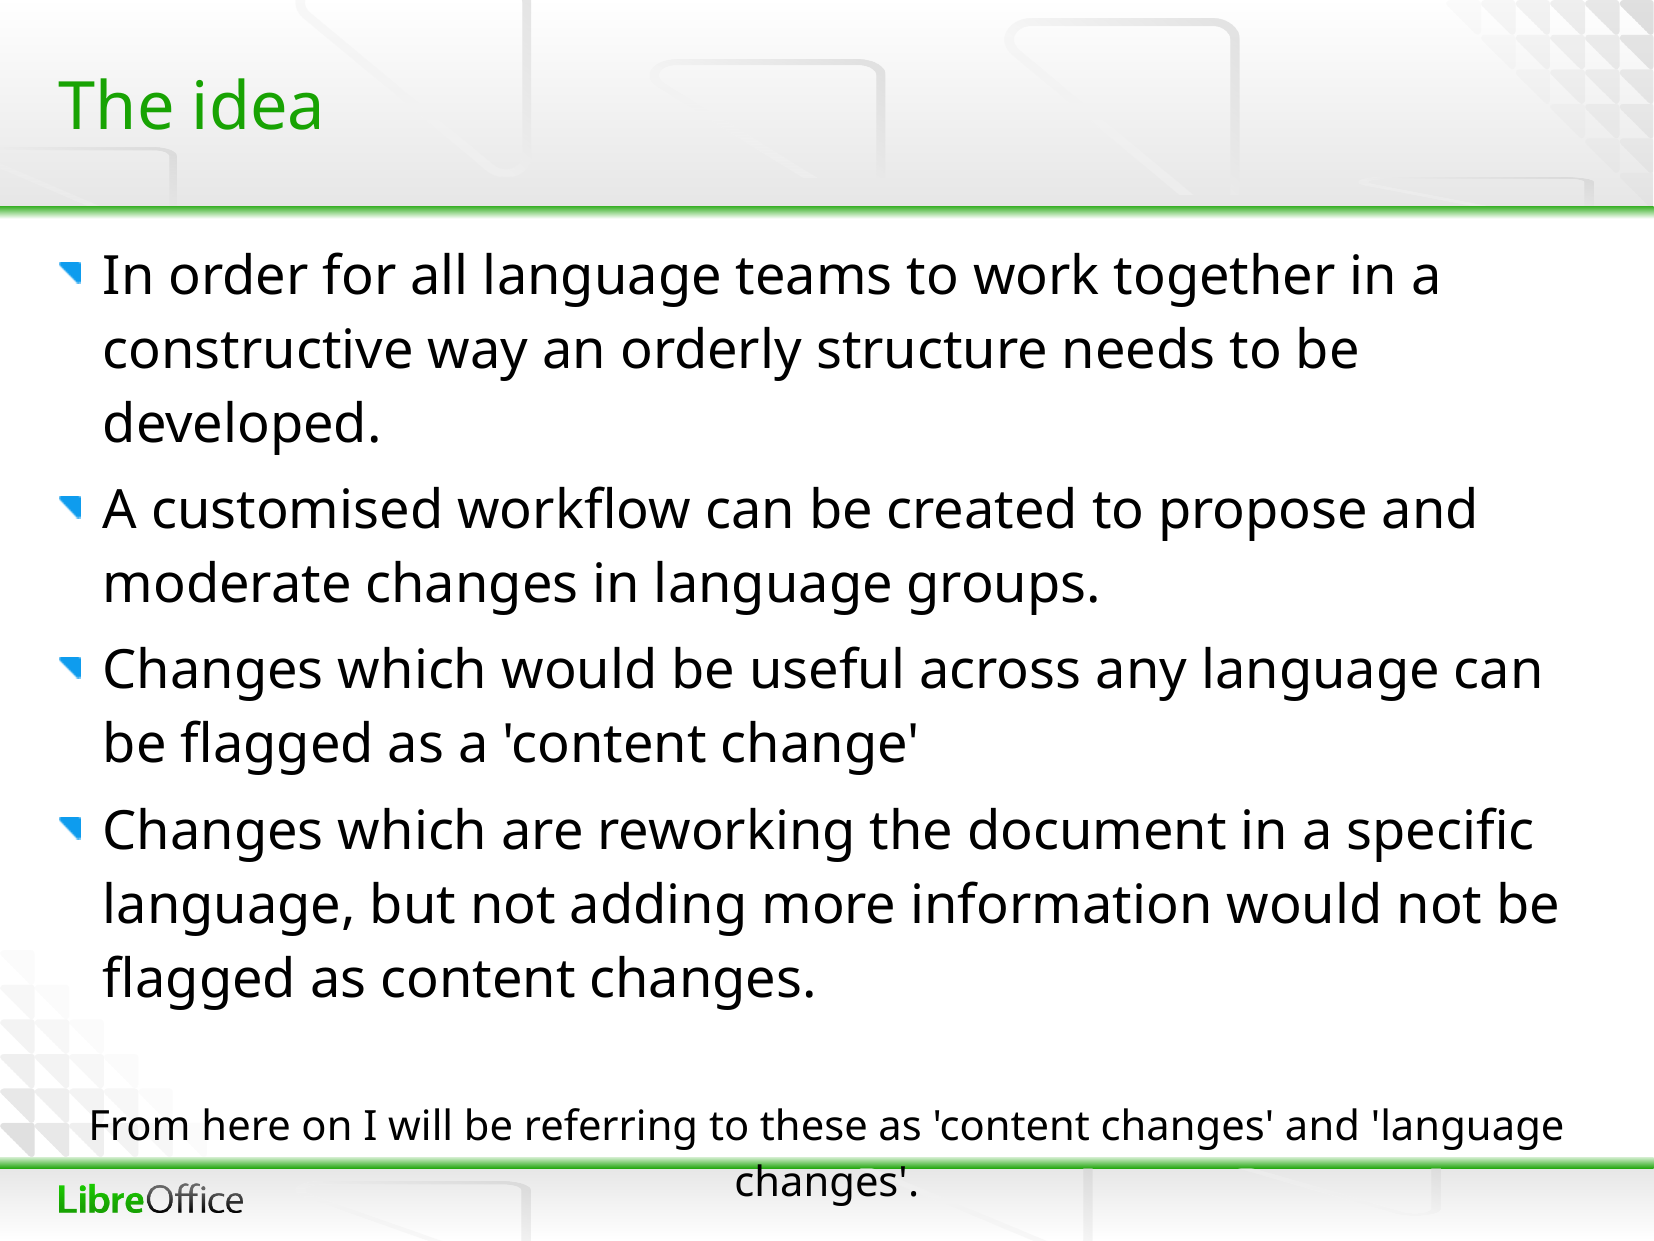

# The idea
In order for all language teams to work together in a constructive way an orderly structure needs to be developed.
A customised workflow can be created to propose and moderate changes in language groups.
Changes which would be useful across any language can be flagged as a 'content change'
Changes which are reworking the document in a specific language, but not adding more information would not be flagged as content changes.
From here on I will be referring to these as 'content changes' and 'language changes'.